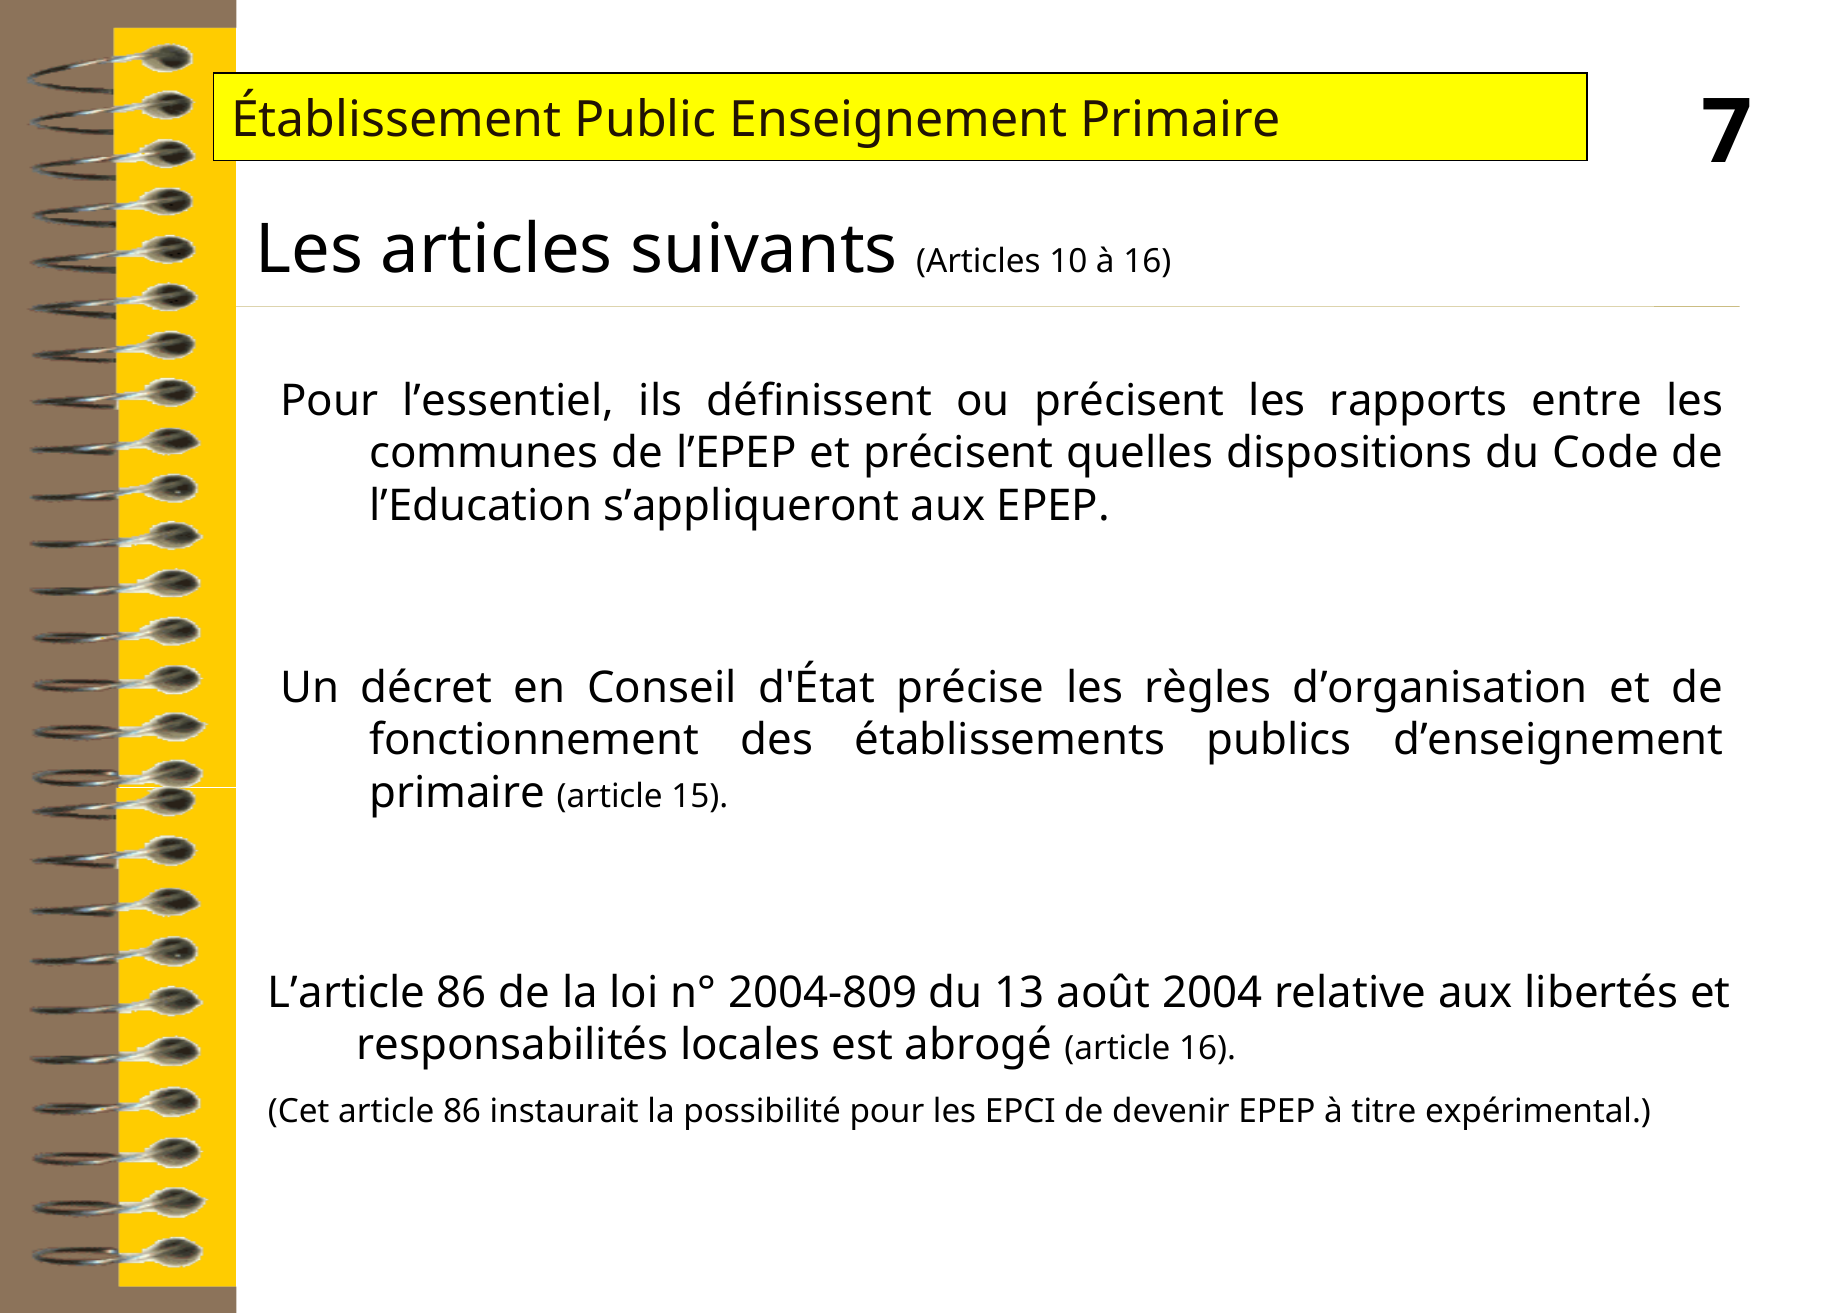

7
# Établissement Public Enseignement Primaire
Les articles suivants (Articles 10 à 16)‏
Pour l’essentiel, ils définissent ou précisent les rapports entre les communes de l’EPEP et précisent quelles dispositions du Code de l’Education s’appliqueront aux EPEP.
Un décret en Conseil d'État précise les règles d’organisation et de fonctionnement des établissements publics d’enseignement primaire (article 15).
L’article 86 de la loi n° 2004-809 du 13 août 2004 relative aux libertés et responsabilités locales est abrogé (article 16).
(Cet article 86 instaurait la possibilité pour les EPCI de devenir EPEP à titre expérimental.)‏